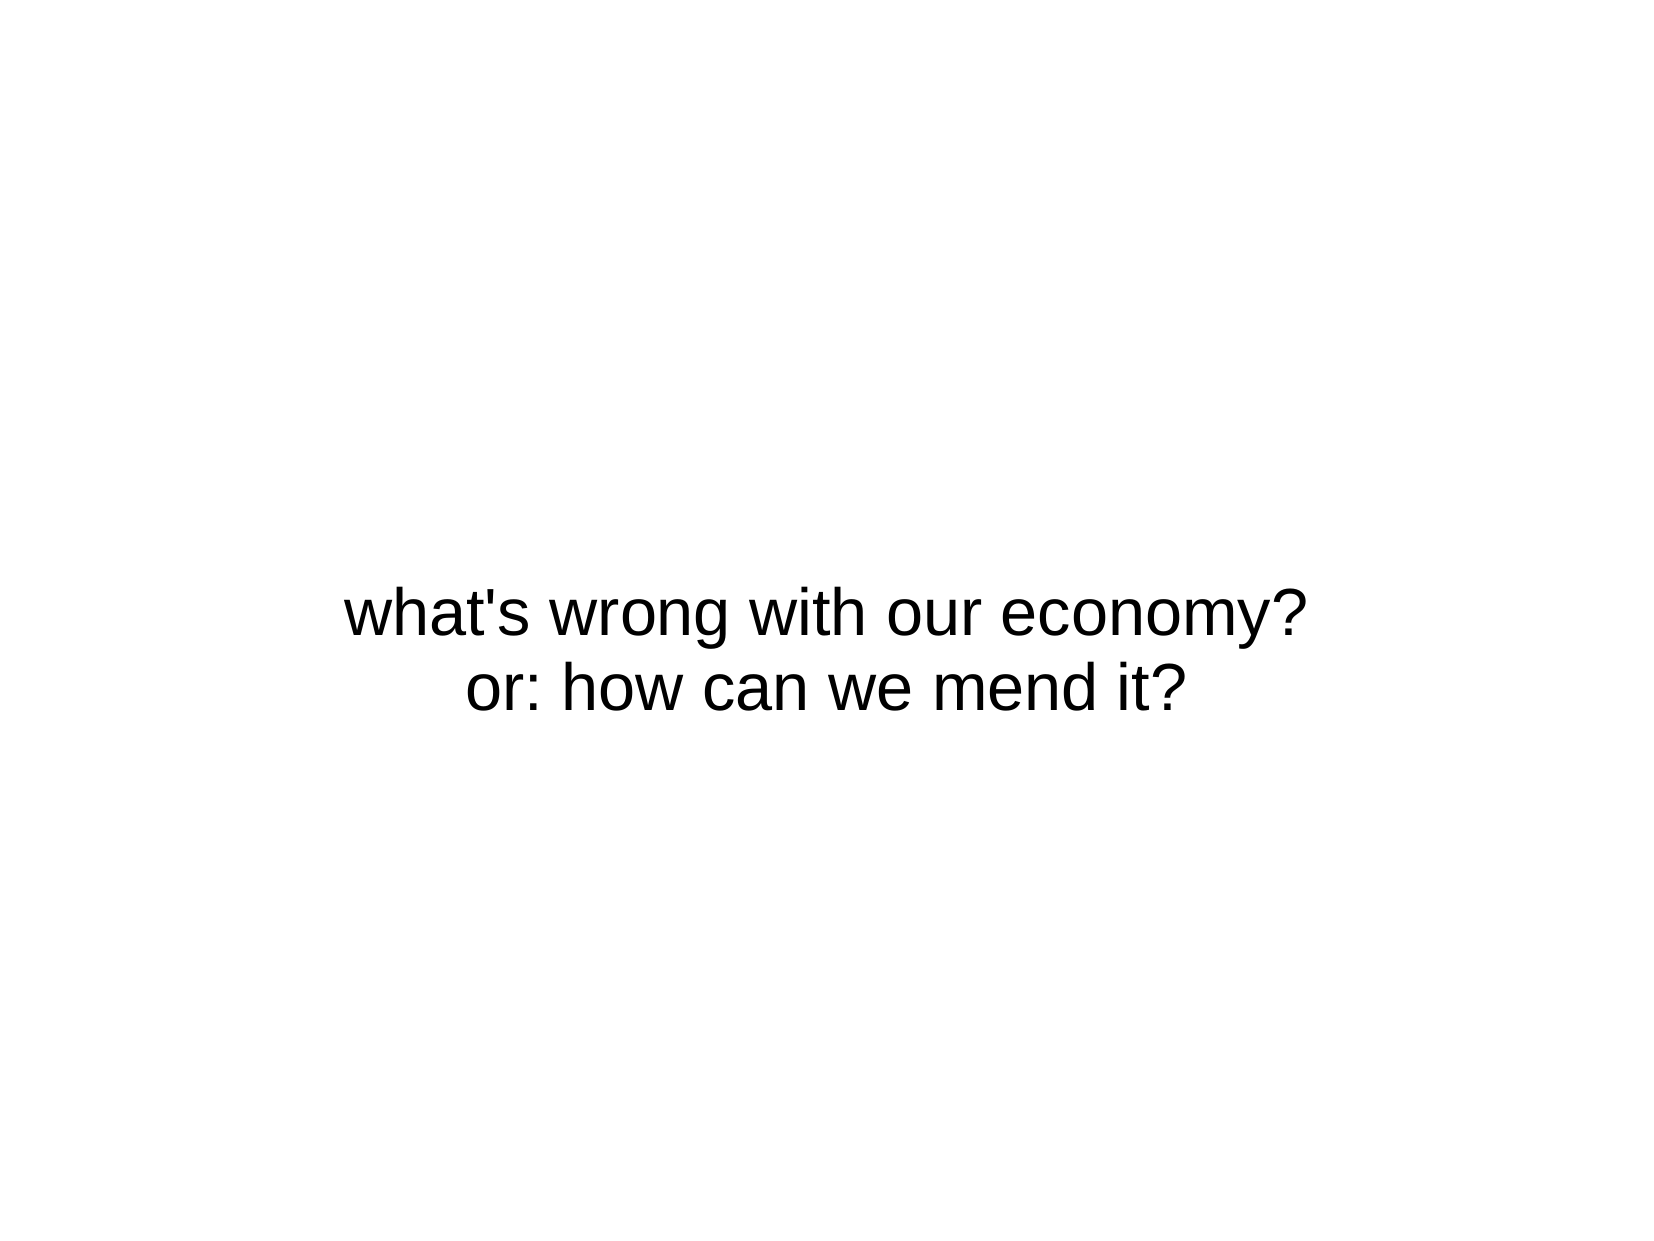

#
what's wrong with our economy?
or: how can we mend it?